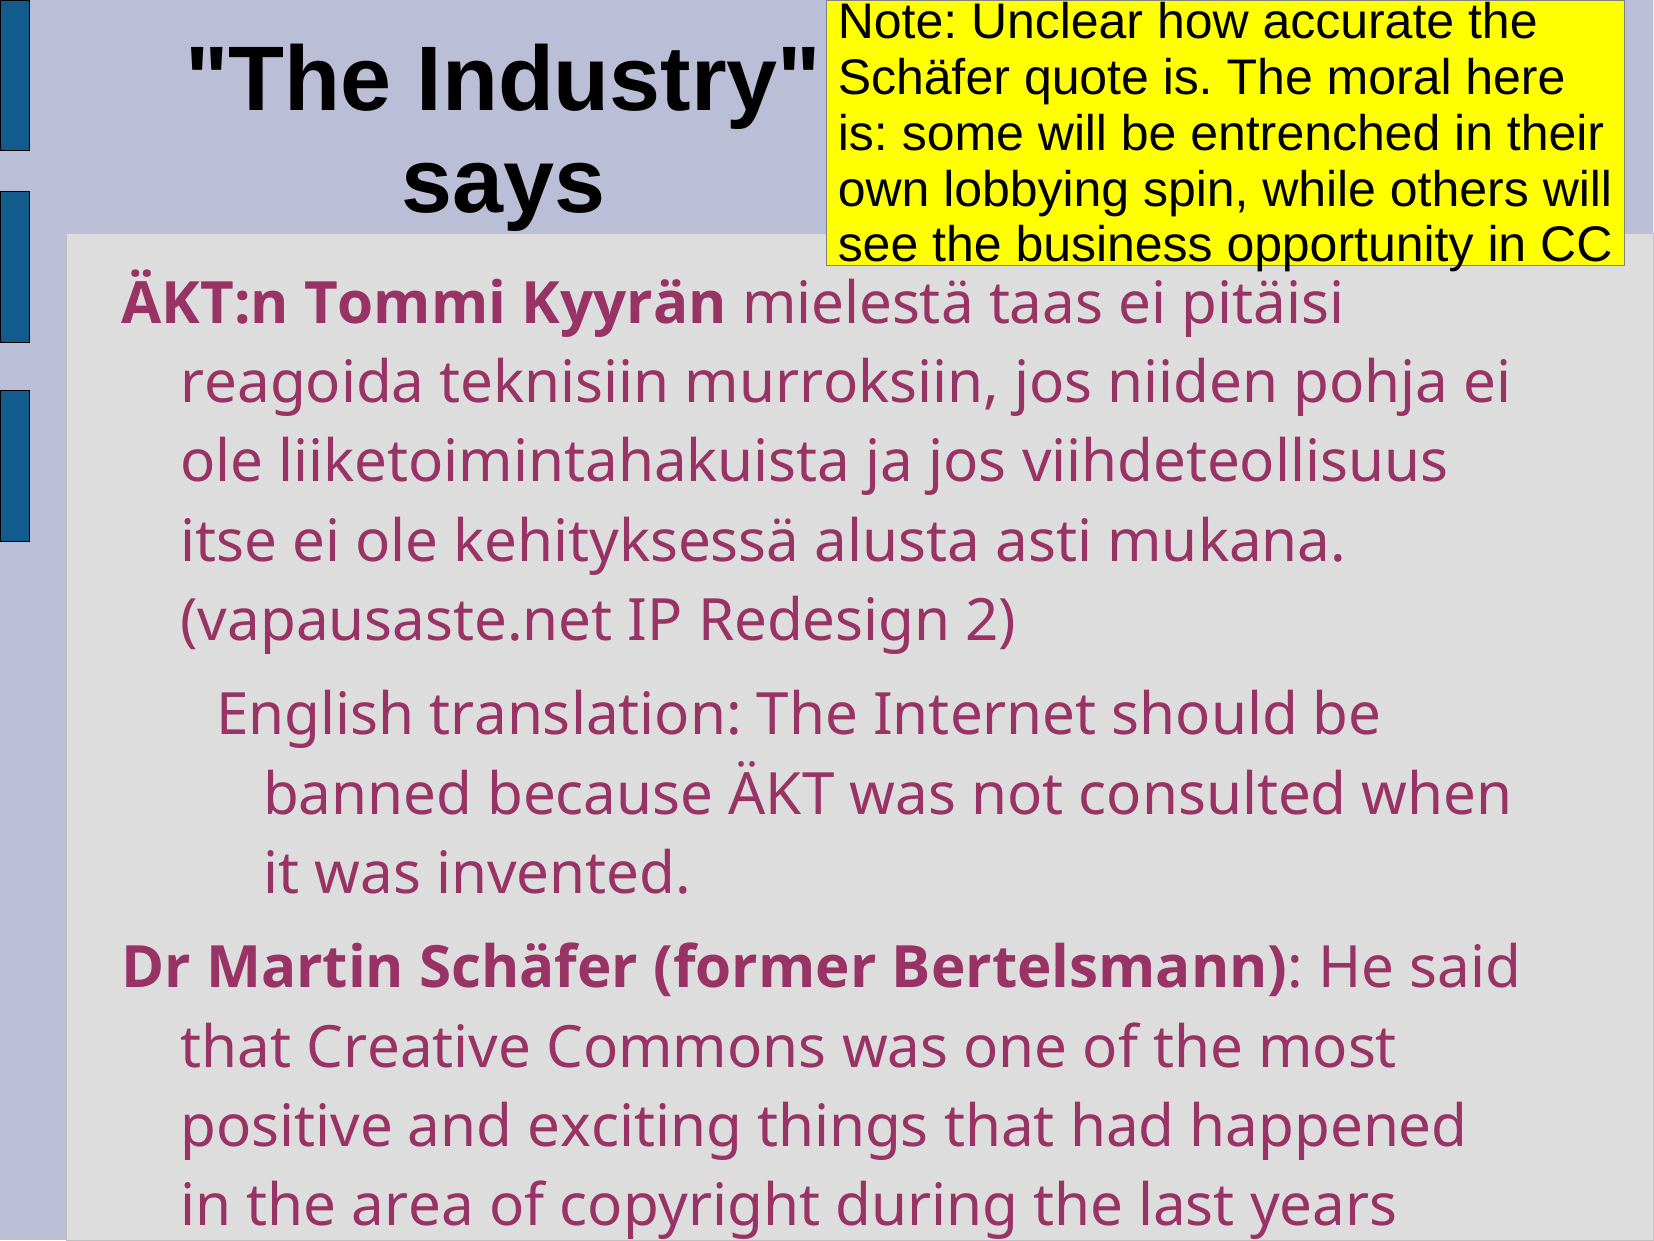

Note: Unclear how accurate the
Schäfer quote is. The moral here
is: some will be entrenched in their
own lobbying spin, while others will
see the business opportunity in CC
# "The Industry" says
ÄKT:n Tommi Kyyrän mielestä taas ei pitäisi reagoida teknisiin murroksiin, jos niiden pohja ei ole liiketoimintahakuista ja jos viihdeteollisuus itse ei ole kehityksessä alusta asti mukana. (vapausaste.net IP Redesign 2)
English translation: The Internet should be banned because ÄKT was not consulted when it was invented.
Dr Martin Schäfer (former Bertelsmann): He said that Creative Commons was one of the most positive and exciting things that had happened in the area of copyright during the last years because it promoted a "This is what's permitted" approach instead of the rigid "All rights reserved" approach. (CC @ Popkomm)